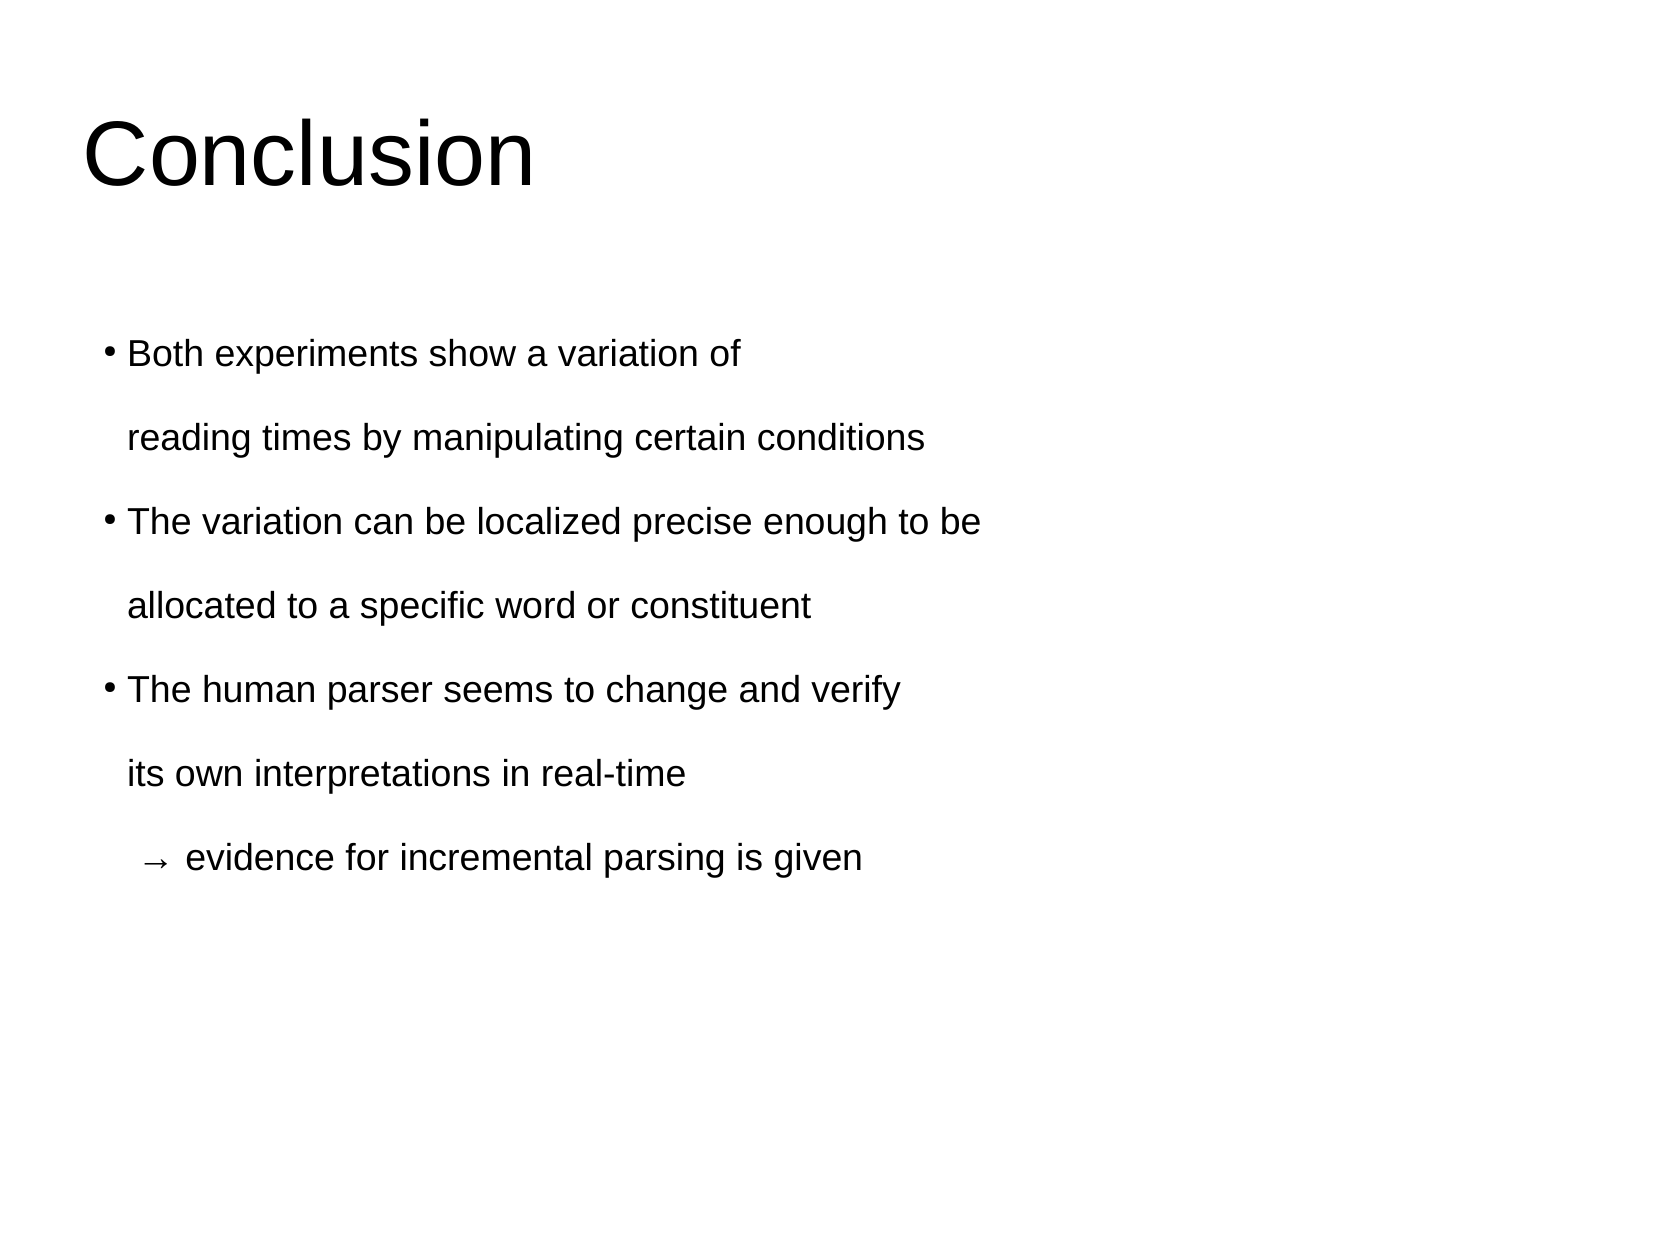

# Conclusion
 Both experiments show a variation of
 reading times by manipulating certain conditions
 The variation can be localized precise enough to be
 allocated to a specific word or constituent
 The human parser seems to change and verify
 its own interpretations in real-time
 → evidence for incremental parsing is given